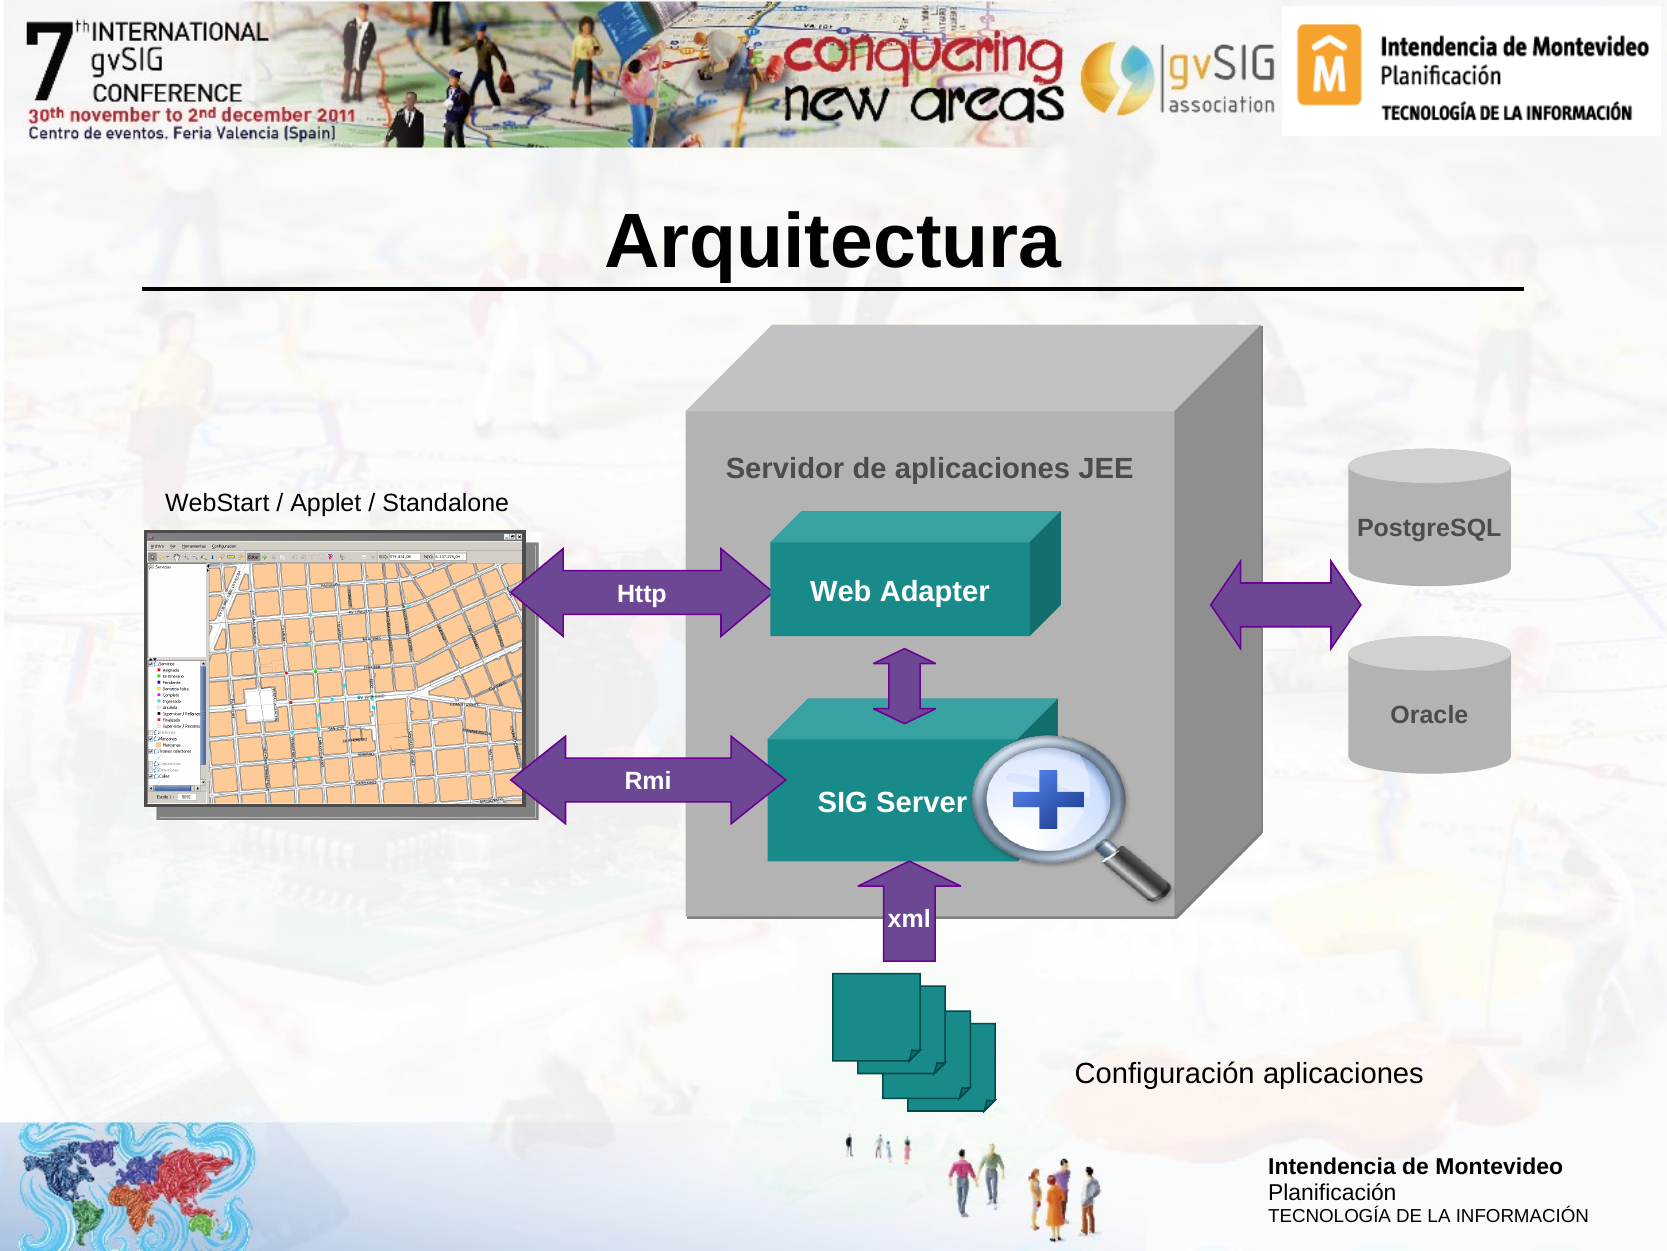

# Arquitectura
Servidor de aplicaciones JEE
PostgreSQL
WebStart / Applet / Standalone
Web Adapter
Http
Oracle
SIG Server
Rmi
xml
Configuración aplicaciones